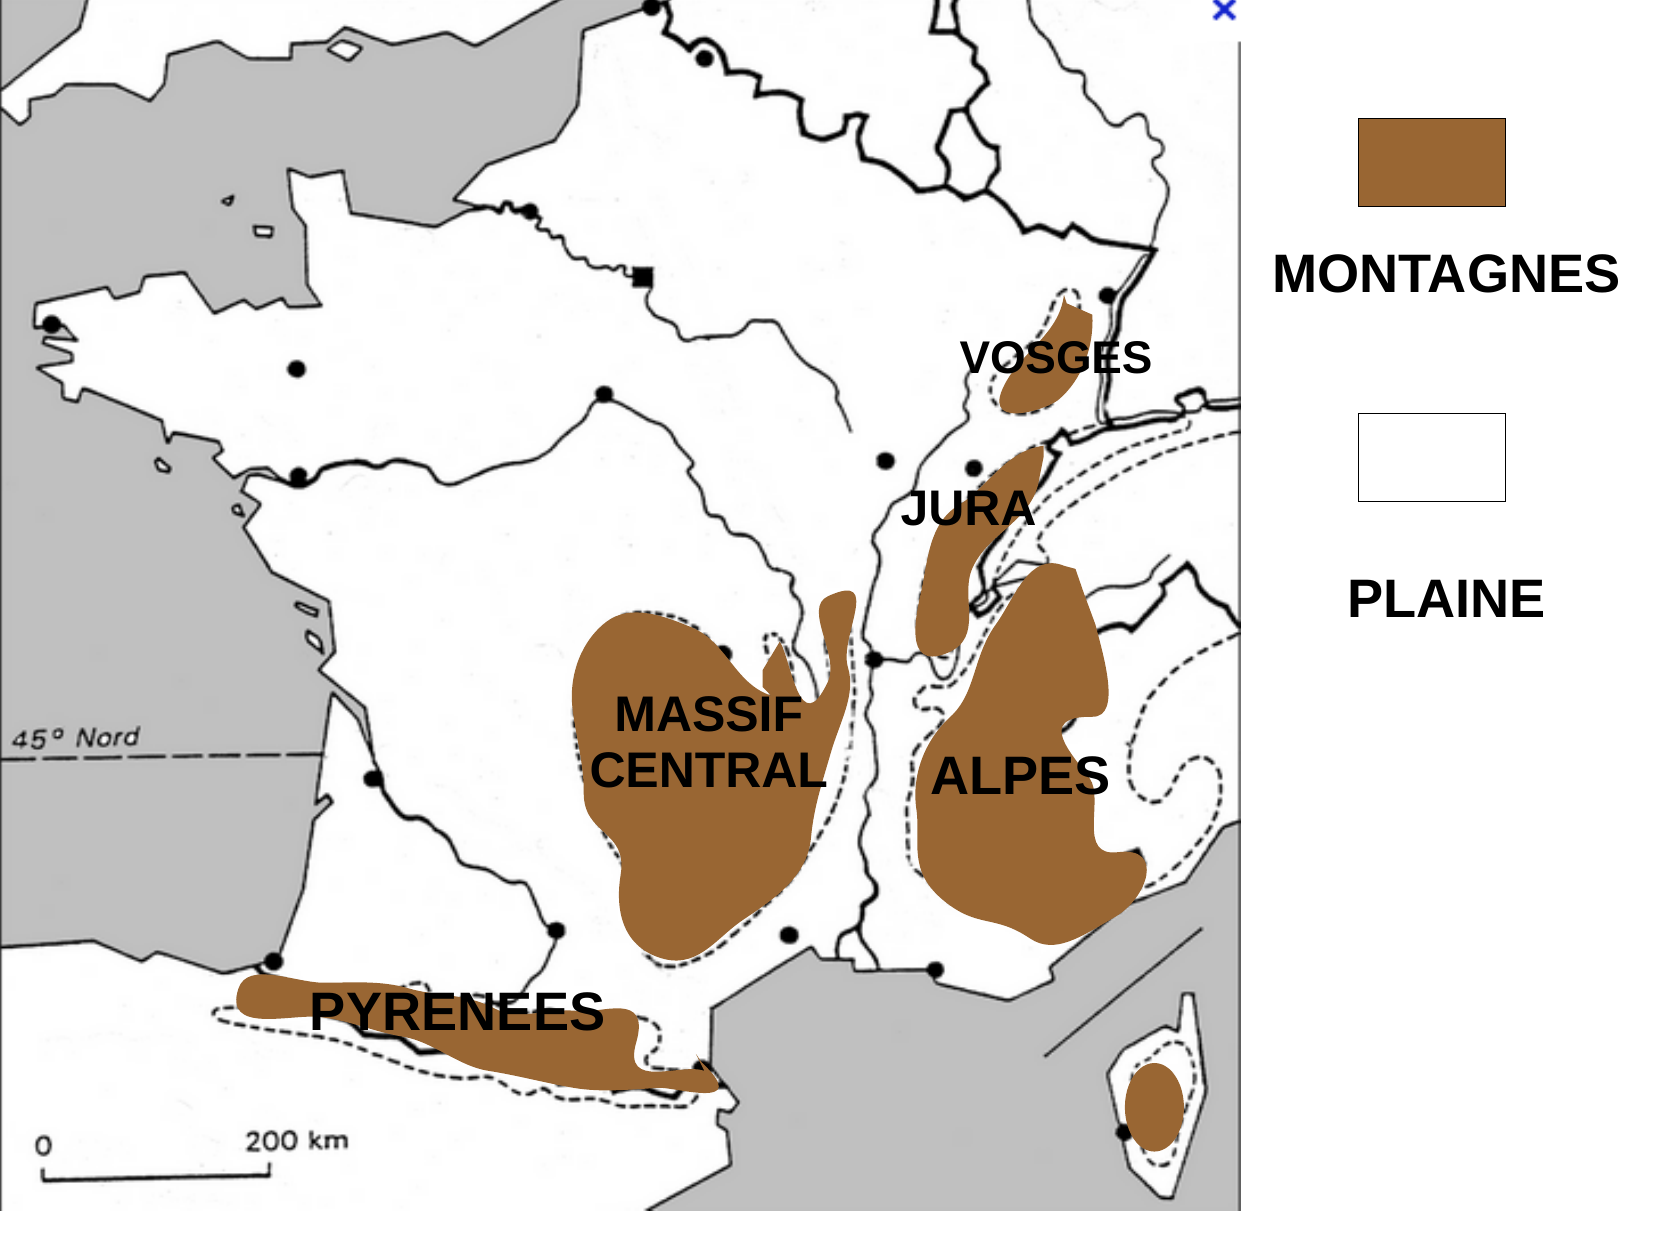

MONTAGNES
VOSGES
JURA
PLAINE
MASSIF
CENTRAL
ALPES
PYRENEES